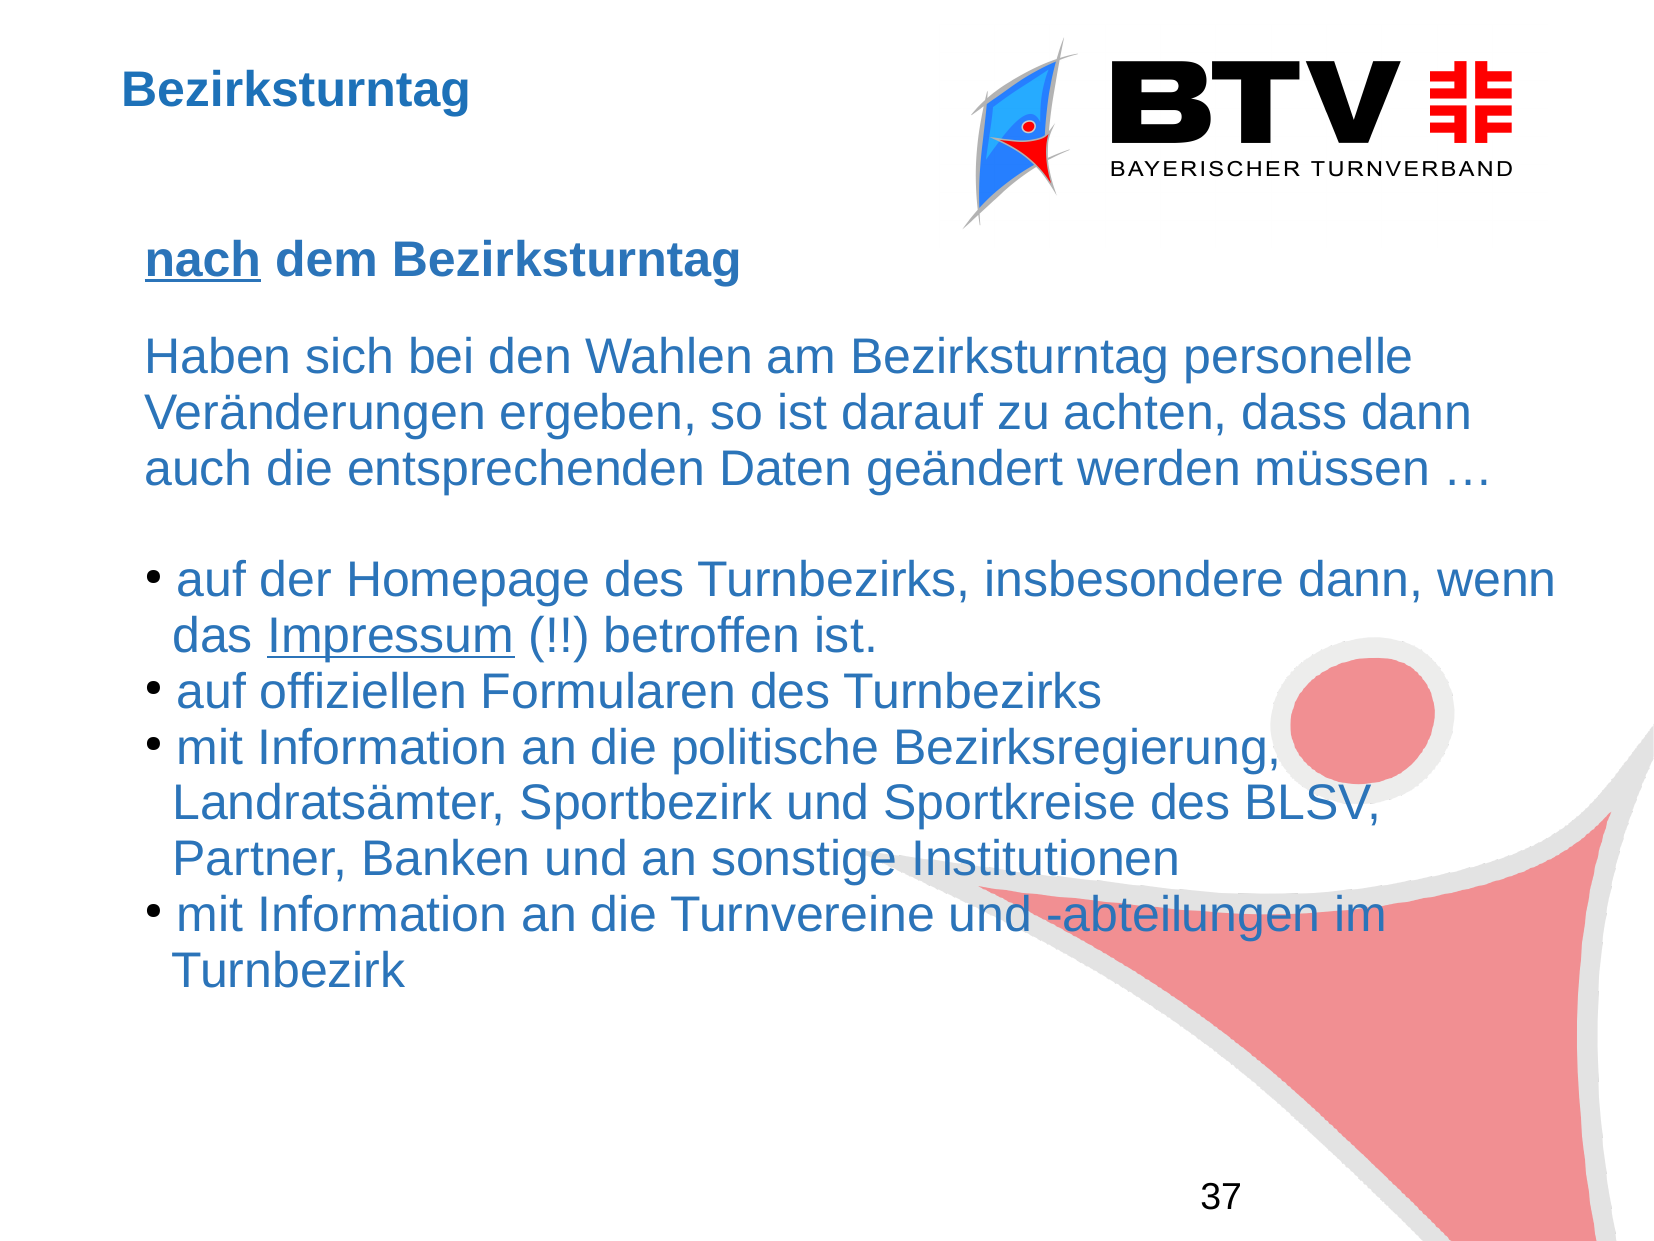

# Bezirksturntag
nach dem Bezirksturntag
Haben sich bei den Wahlen am Bezirksturntag personelle Veränderungen ergeben, so ist darauf zu achten, dass dann auch die entsprechenden Daten geändert werden müssen …
 auf der Homepage des Turnbezirks, insbesondere dann, wenn
 das Impressum (!!) betroffen ist.
 auf offiziellen Formularen des Turnbezirks
 mit Information an die politische Bezirksregierung,
 Landratsämter, Sportbezirk und Sportkreise des BLSV,
 Partner, Banken und an sonstige Institutionen
 mit Information an die Turnvereine und -abteilungen im
 Turnbezirk